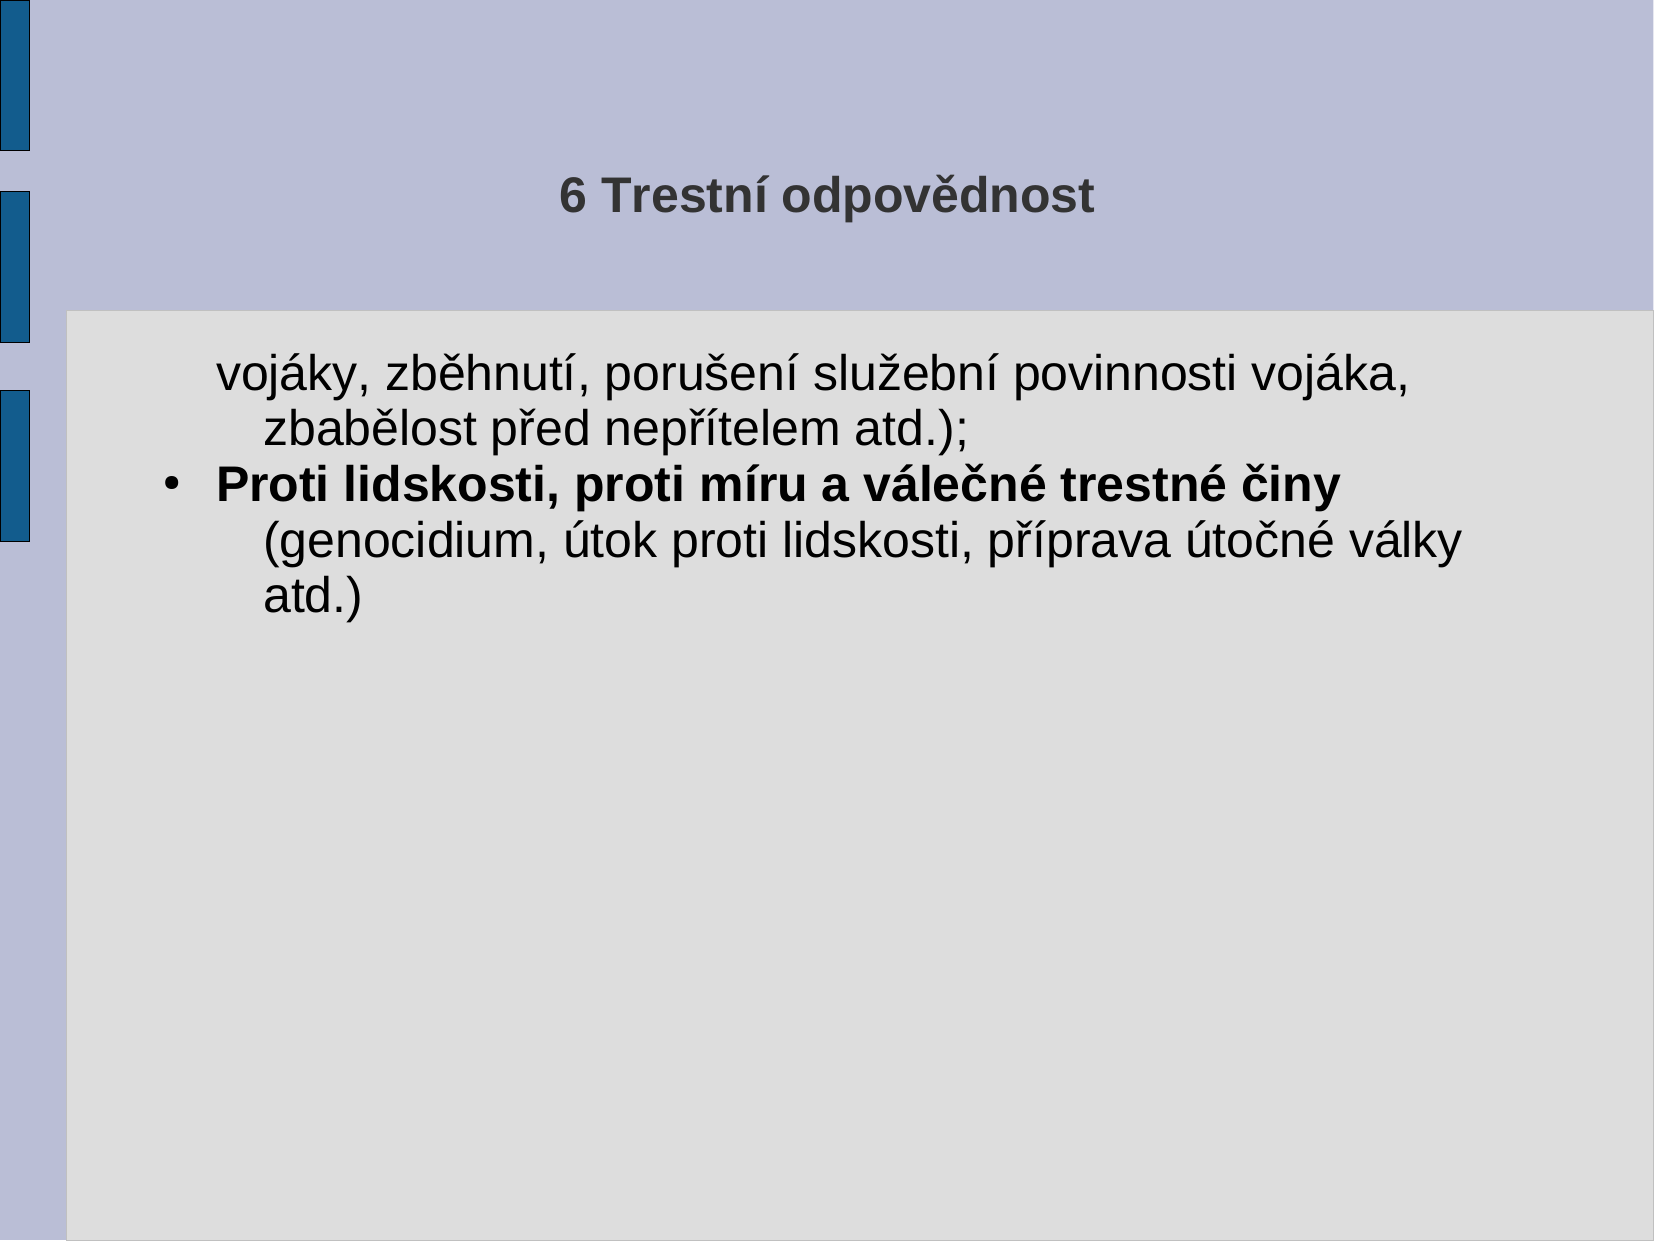

# 6 Trestní odpovědnost
vojáky, zběhnutí, porušení služební povinnosti vojáka, zbabělost před nepřítelem atd.);
Proti lidskosti, proti míru a válečné trestné činy (genocidium, útok proti lidskosti, příprava útočné války atd.)